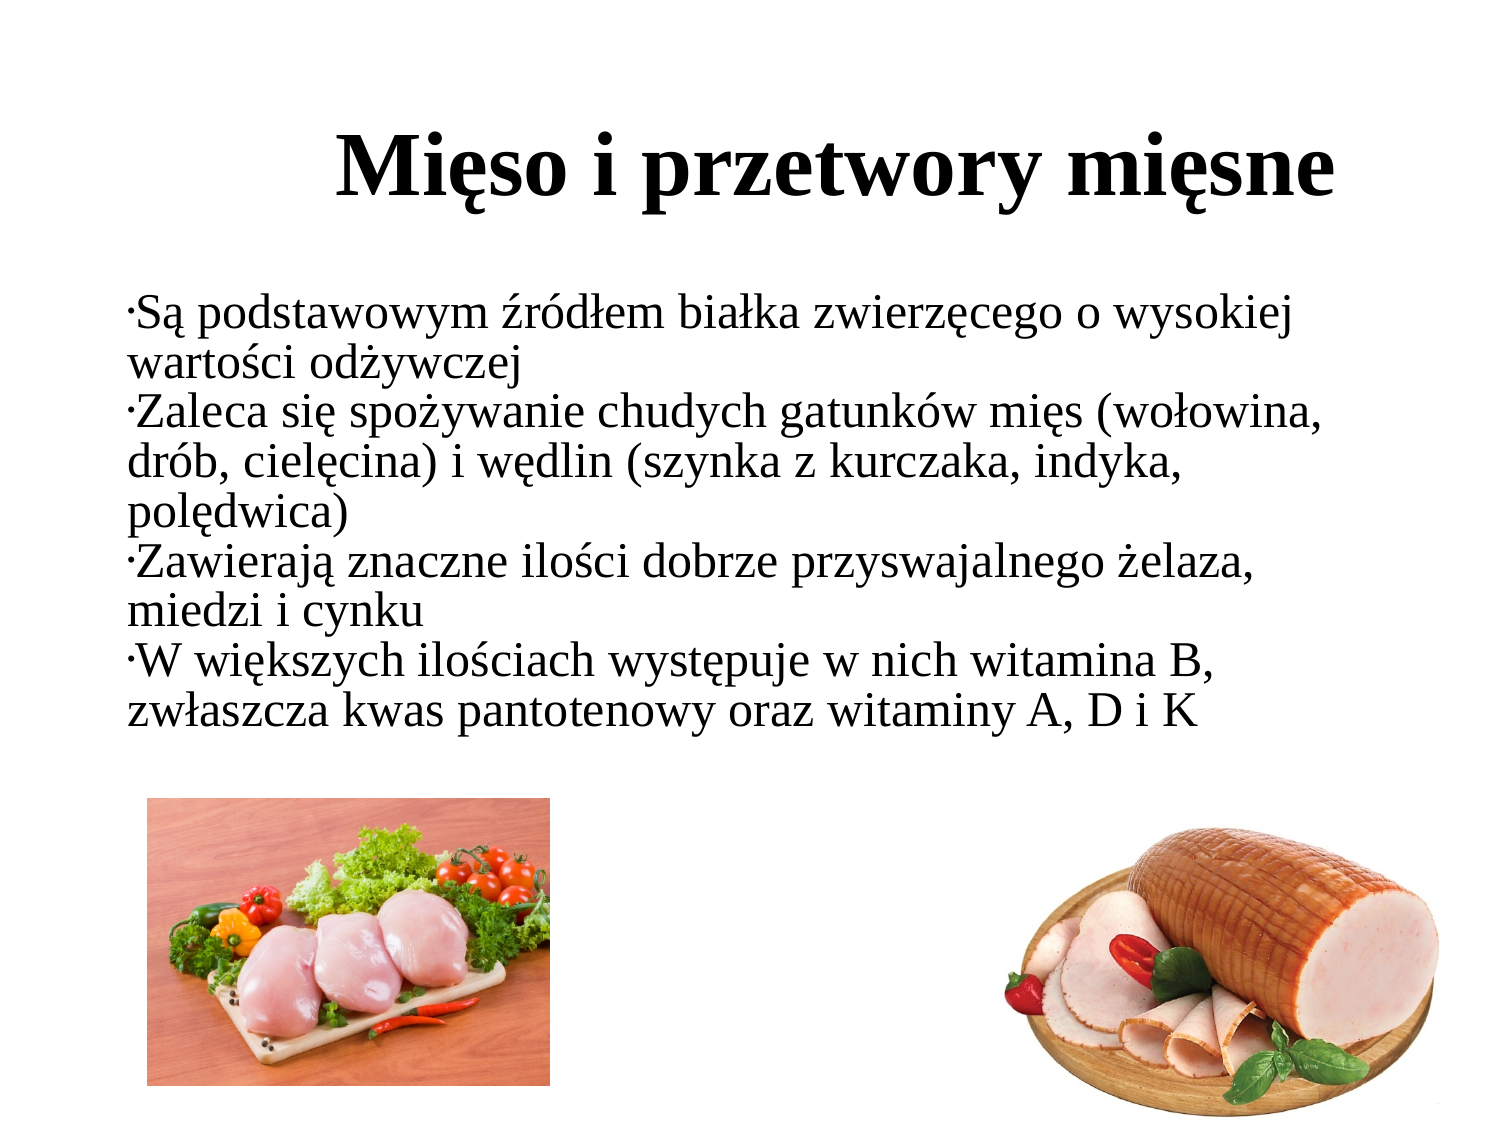

Mięso i przetwory mięsne
Są podstawowym źródłem białka zwierzęcego o wysokiej wartości odżywczej
Zaleca się spożywanie chudych gatunków mięs (wołowina, drób, cielęcina) i wędlin (szynka z kurczaka, indyka, polędwica)
Zawierają znaczne ilości dobrze przyswajalnego żelaza, miedzi i cynku
W większych ilościach występuje w nich witamina B, zwłaszcza kwas pantotenowy oraz witaminy A, D i K